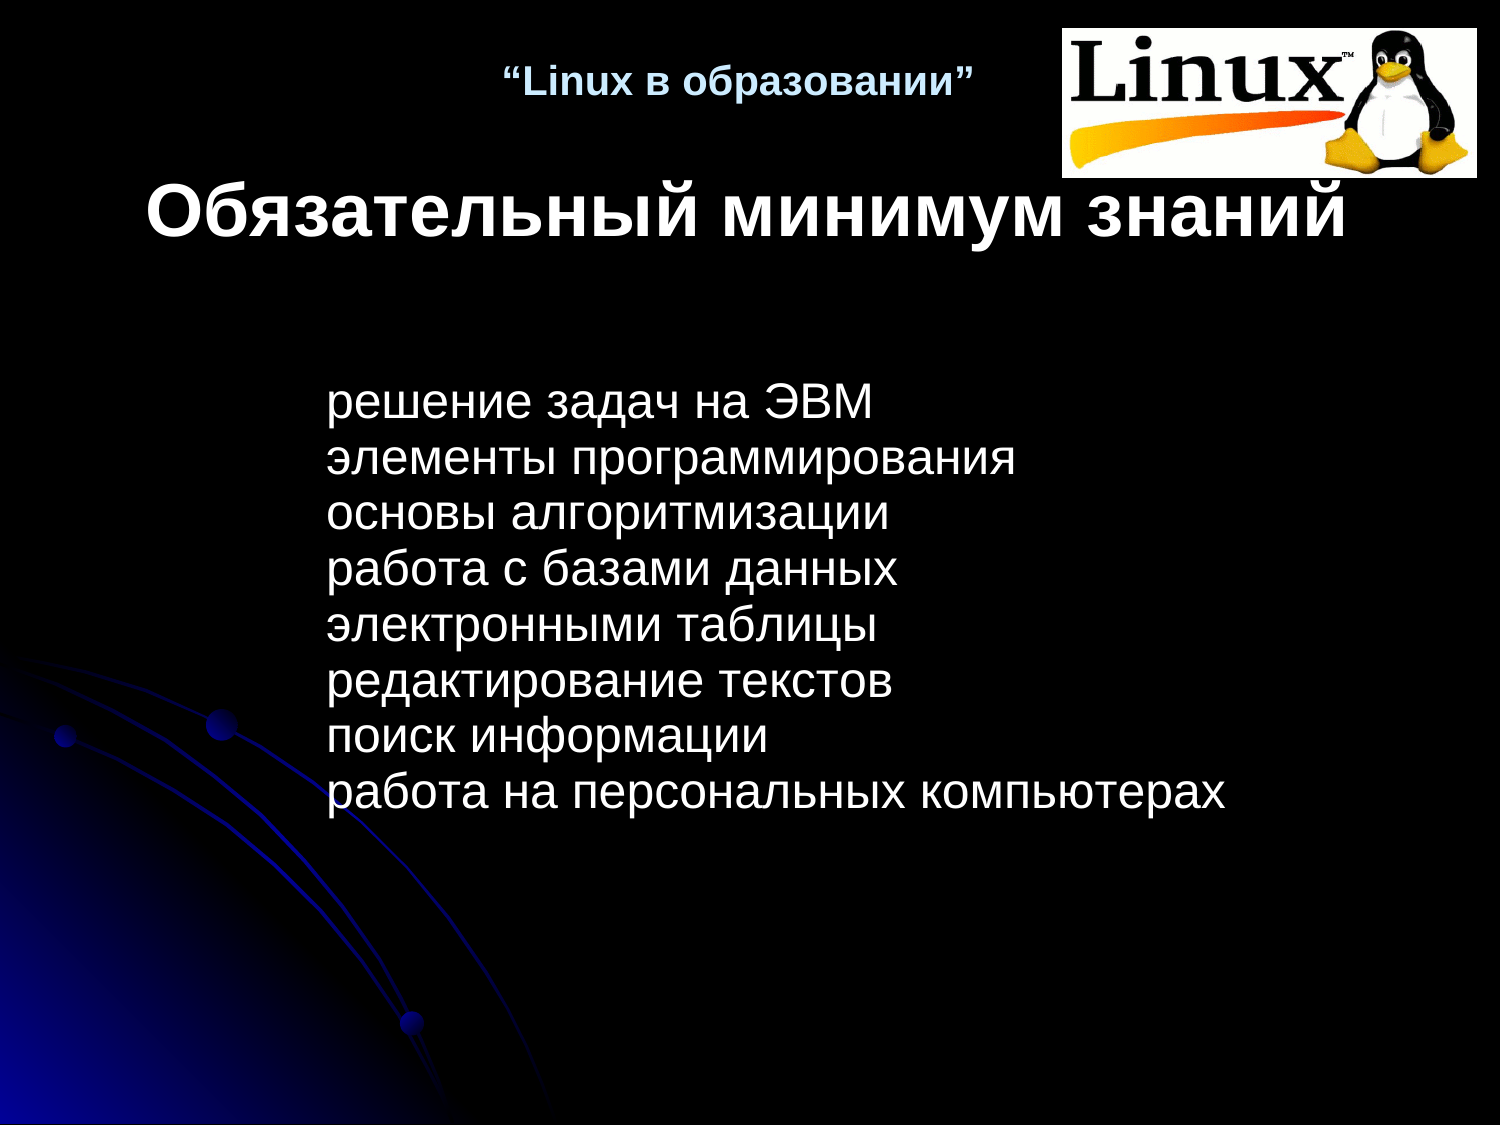

“Linux в образовании”
Обязательный минимум знаний
 решение задач на ЭВМ
 элементы программирования
 основы алгоритмизации
 работа с базами данных
 электронными таблицы
 редактирование текстов
 поиск информации
 работа на персональных компьютерах